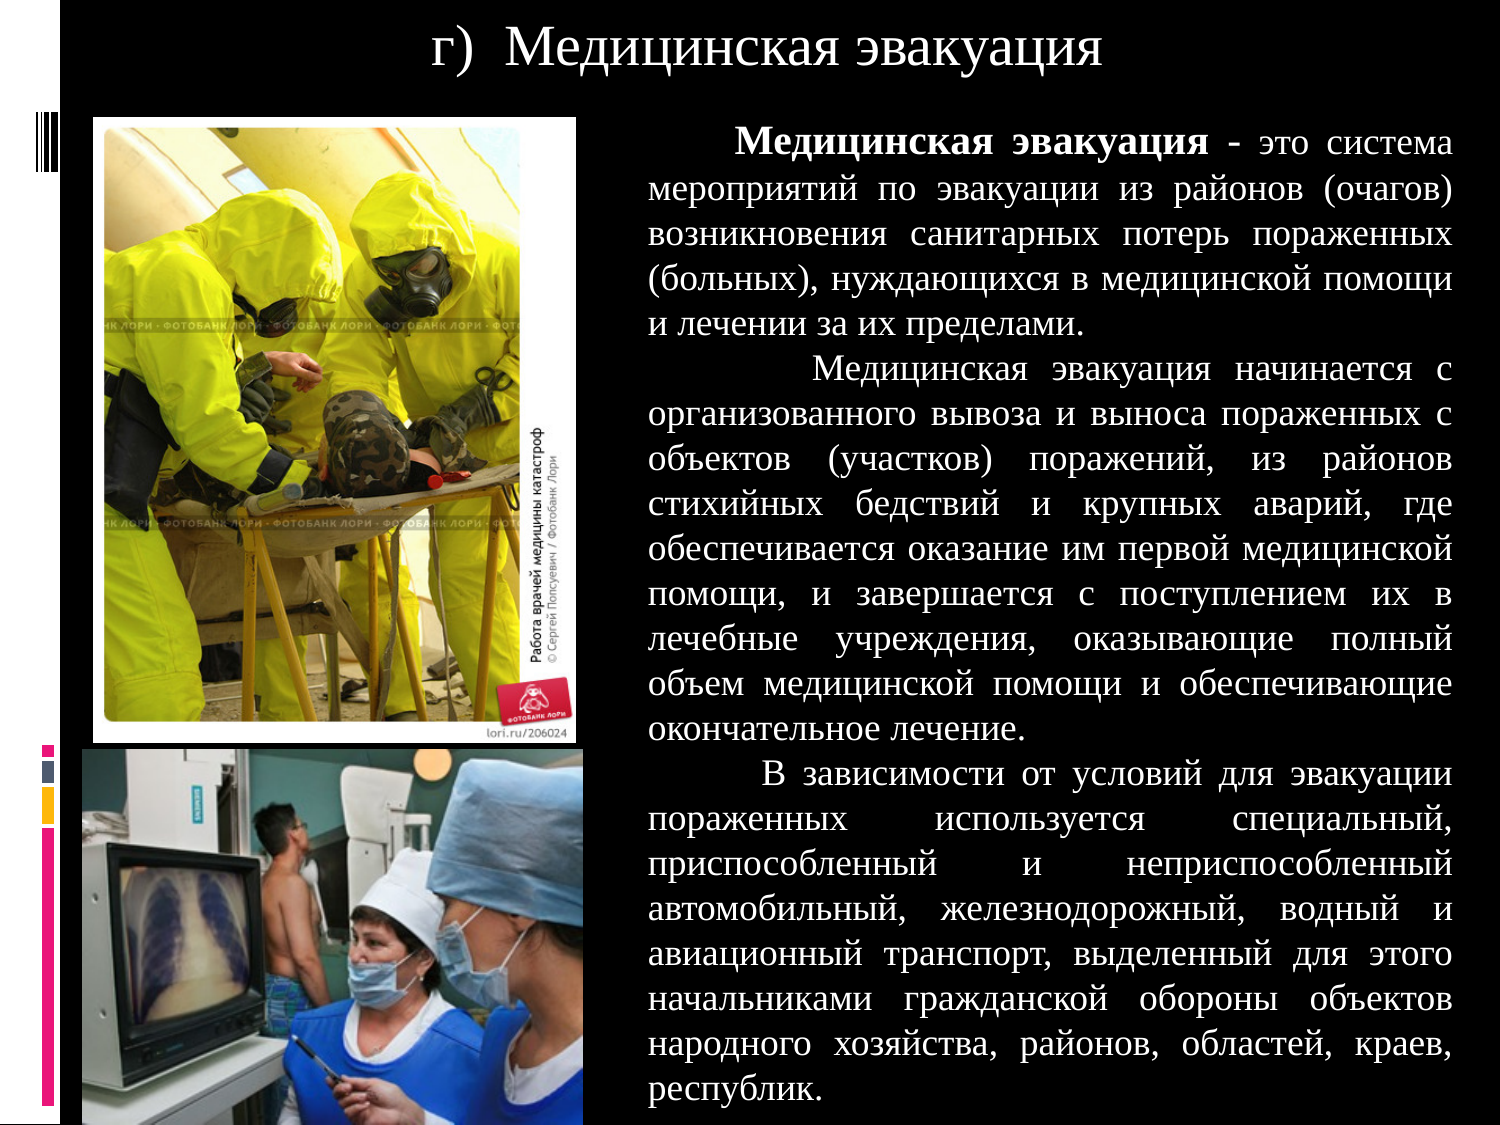

г) Медицинская эвакуация
 Медицинская эвакуация - это система мероприятий по эвакуации из районов (очагов) возникновения санитарных потерь пораженных (больных), нуждающихся в медицинской помощи и лечении за их пределами.
 Медицинская эвакуация начинается с организованного вывоза и выноса пораженных с объектов (участков) поражений, из районов стихийных бедствий и крупных аварий, где обеспечивается оказание им первой медицинской помощи, и завершается с поступлением их в лечебные учреждения, оказывающие полный объем медицинской помощи и обеспечивающие окончательное лечение.
 В зависимости от условий для эвакуации пораженных используется специальный, приспособленный и неприспособленный автомобильный, железнодорожный, водный и авиационный транспорт, выделенный для этого начальниками гражданской обороны объектов народного хозяйства, районов, областей, краев, республик.